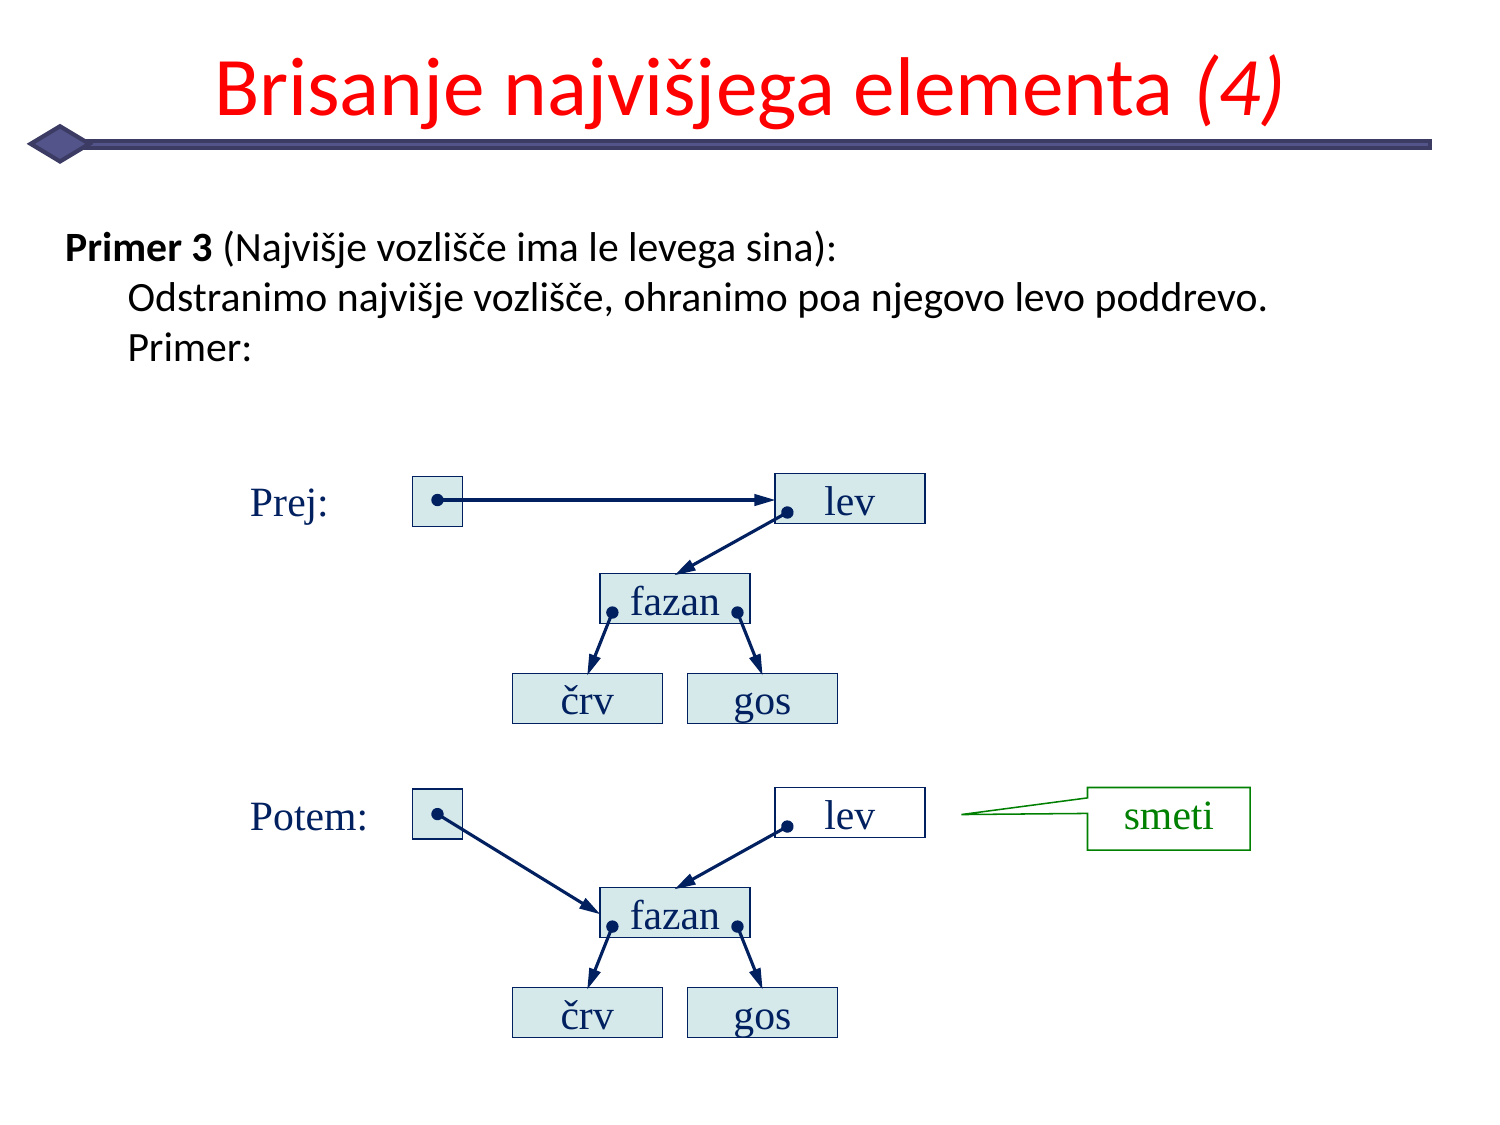

# Brisanje najvišjega elementa (4)
Primer 3 (Najvišje vozlišče ima le levega sina):
Odstranimo najvišje vozlišče, ohranimo poa njegovo levo poddrevo. Primer:
lev
Prej:
fazan
črv
gos
lev
Potem:
fazan
črv
gos
smeti